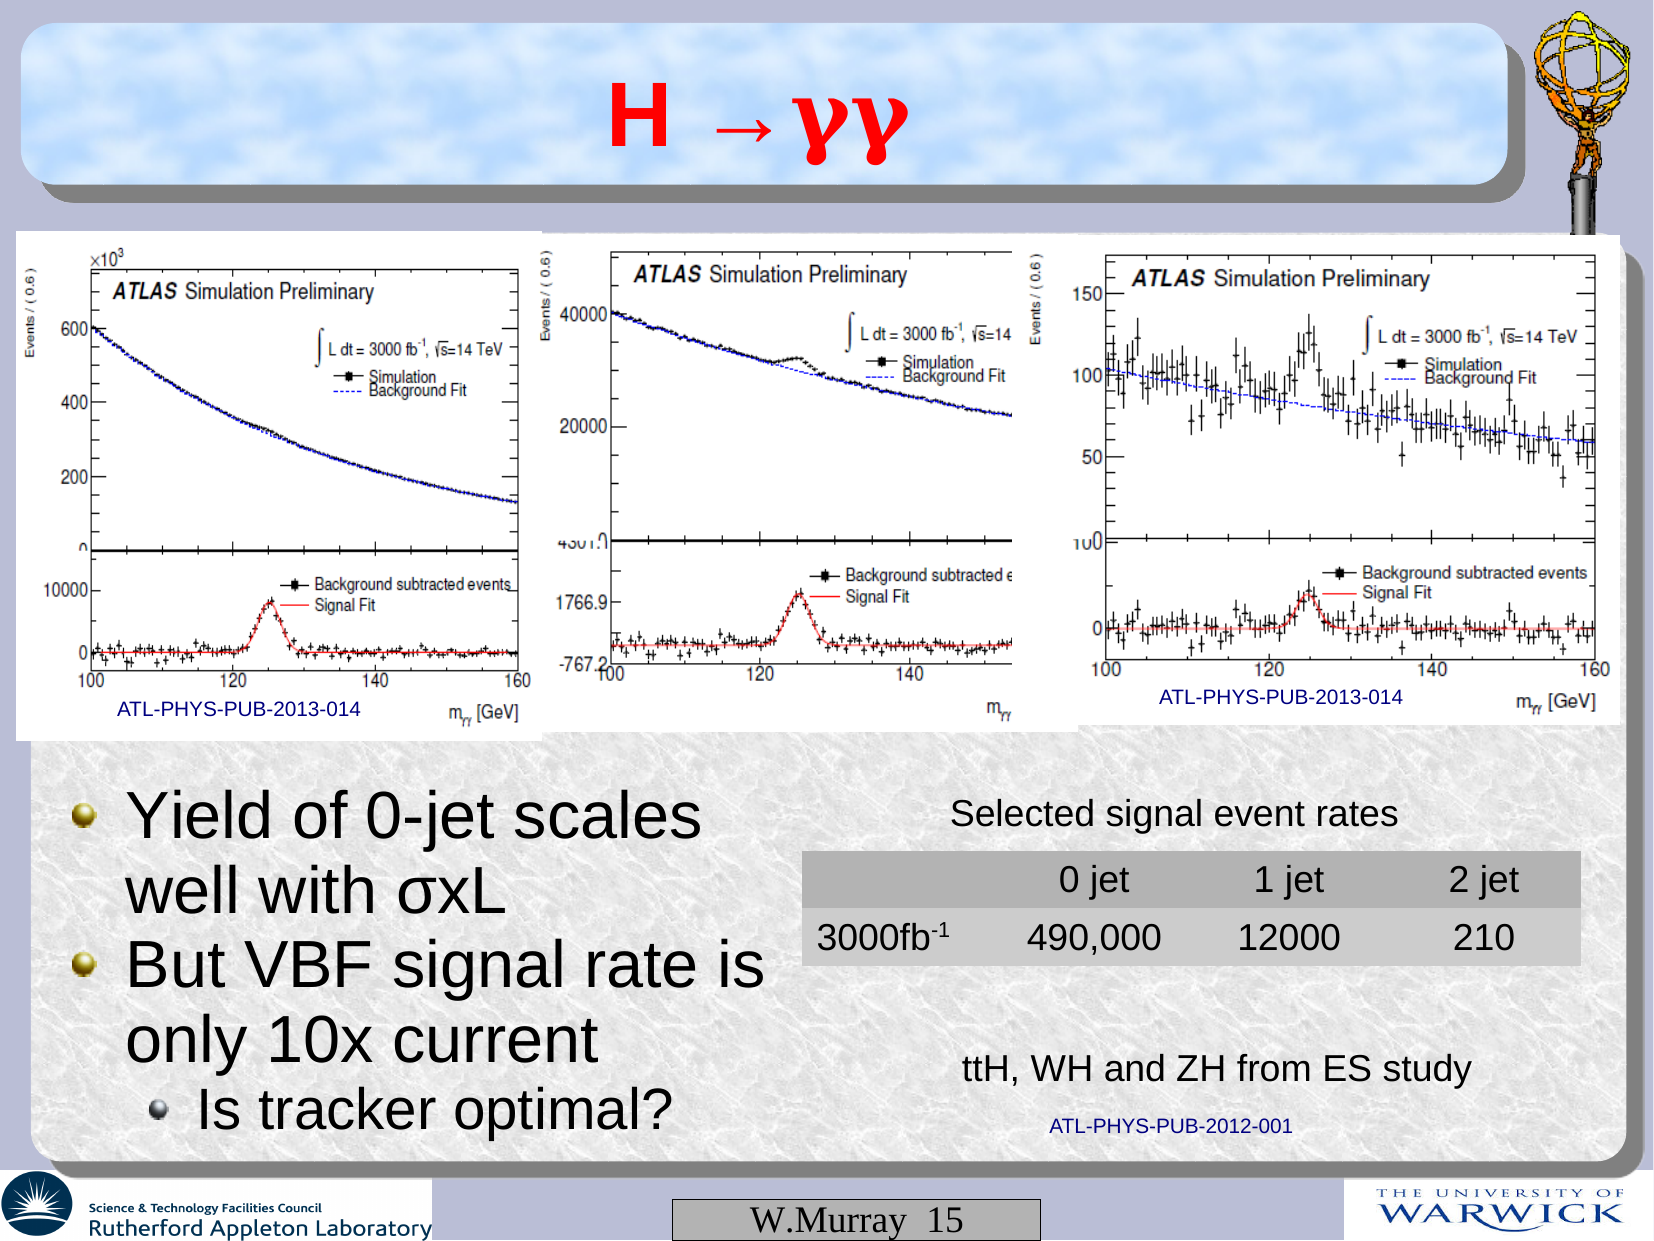

# H →γγ
ATL-PHYS-PUB-2013-014
ATL-PHYS-PUB-2013-014
Yield of 0-jet scales well with σxL
But VBF signal rate is only 10x current
Is tracker optimal?
Selected signal event rates
| | 0 jet | 1 jet | 2 jet |
| --- | --- | --- | --- |
| 3000fb-1 | 490,000 | 12000 | 210 |
ttH, WH and ZH from ES study
ATL-PHYS-PUB-2012-001